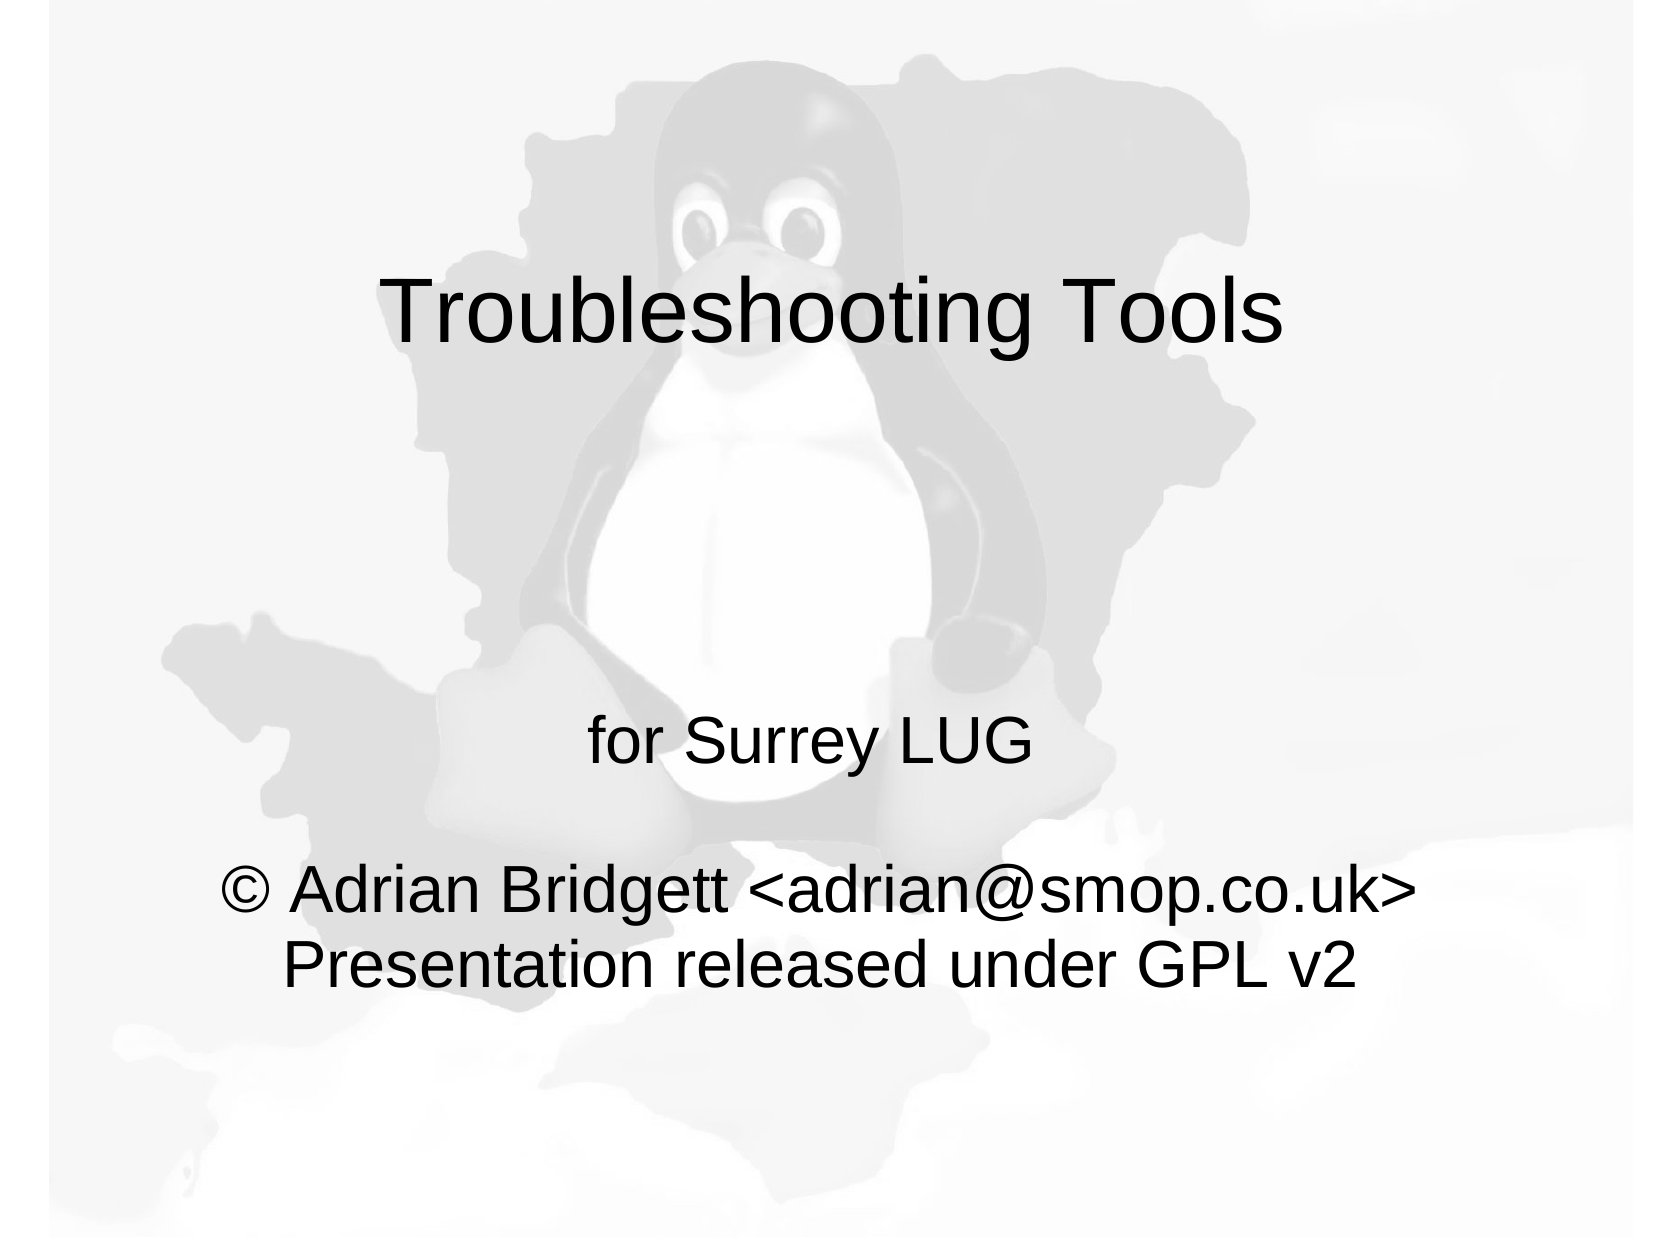

# Troubleshooting Tools
for Surrey LUG
© Adrian Bridgett <adrian@smop.co.uk>
Presentation released under GPL v2